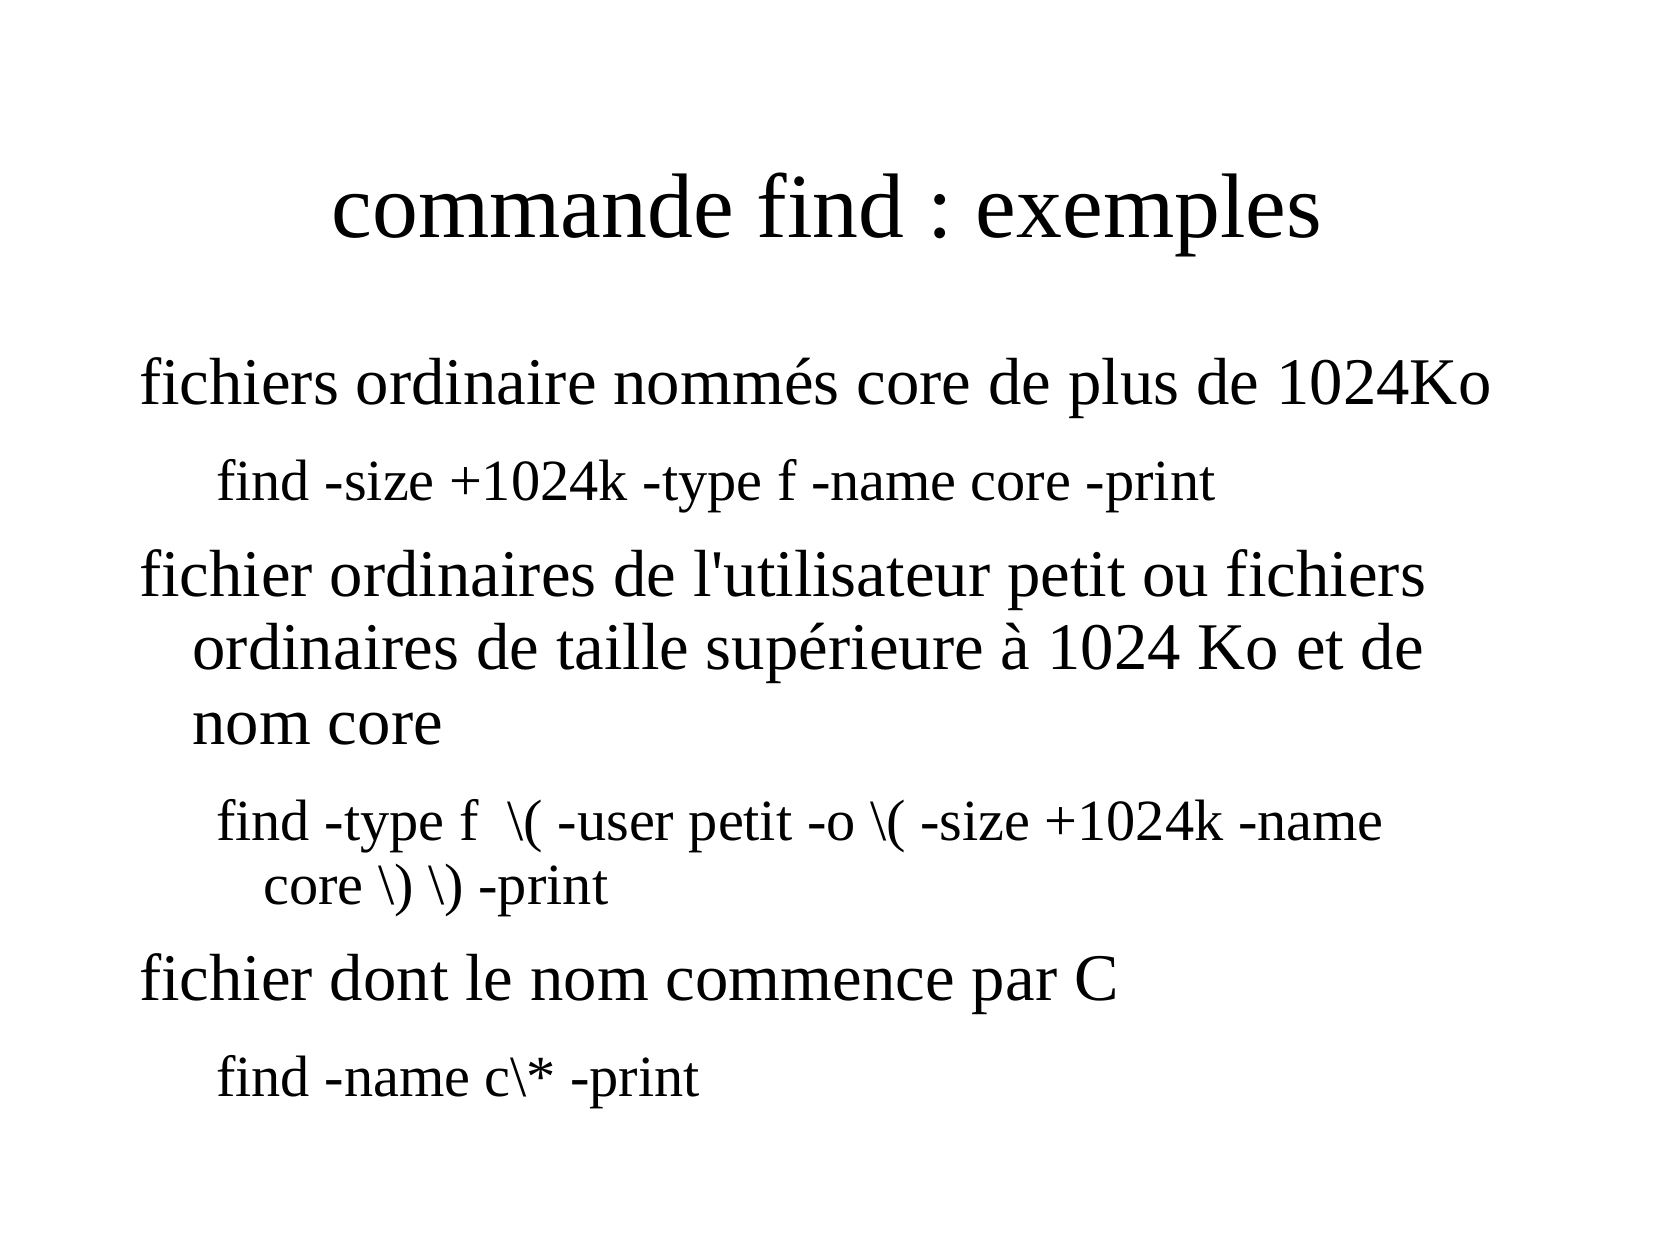

# commande find : exemples
fichiers ordinaire nommés core de plus de 1024Ko
find -size +1024k -type f -name core -print
fichier ordinaires de l'utilisateur petit ou fichiers ordinaires de taille supérieure à 1024 Ko et de nom core
find -type f \( -user petit -o \( -size +1024k -name core \) \) -print
fichier dont le nom commence par C
find -name c\* -print